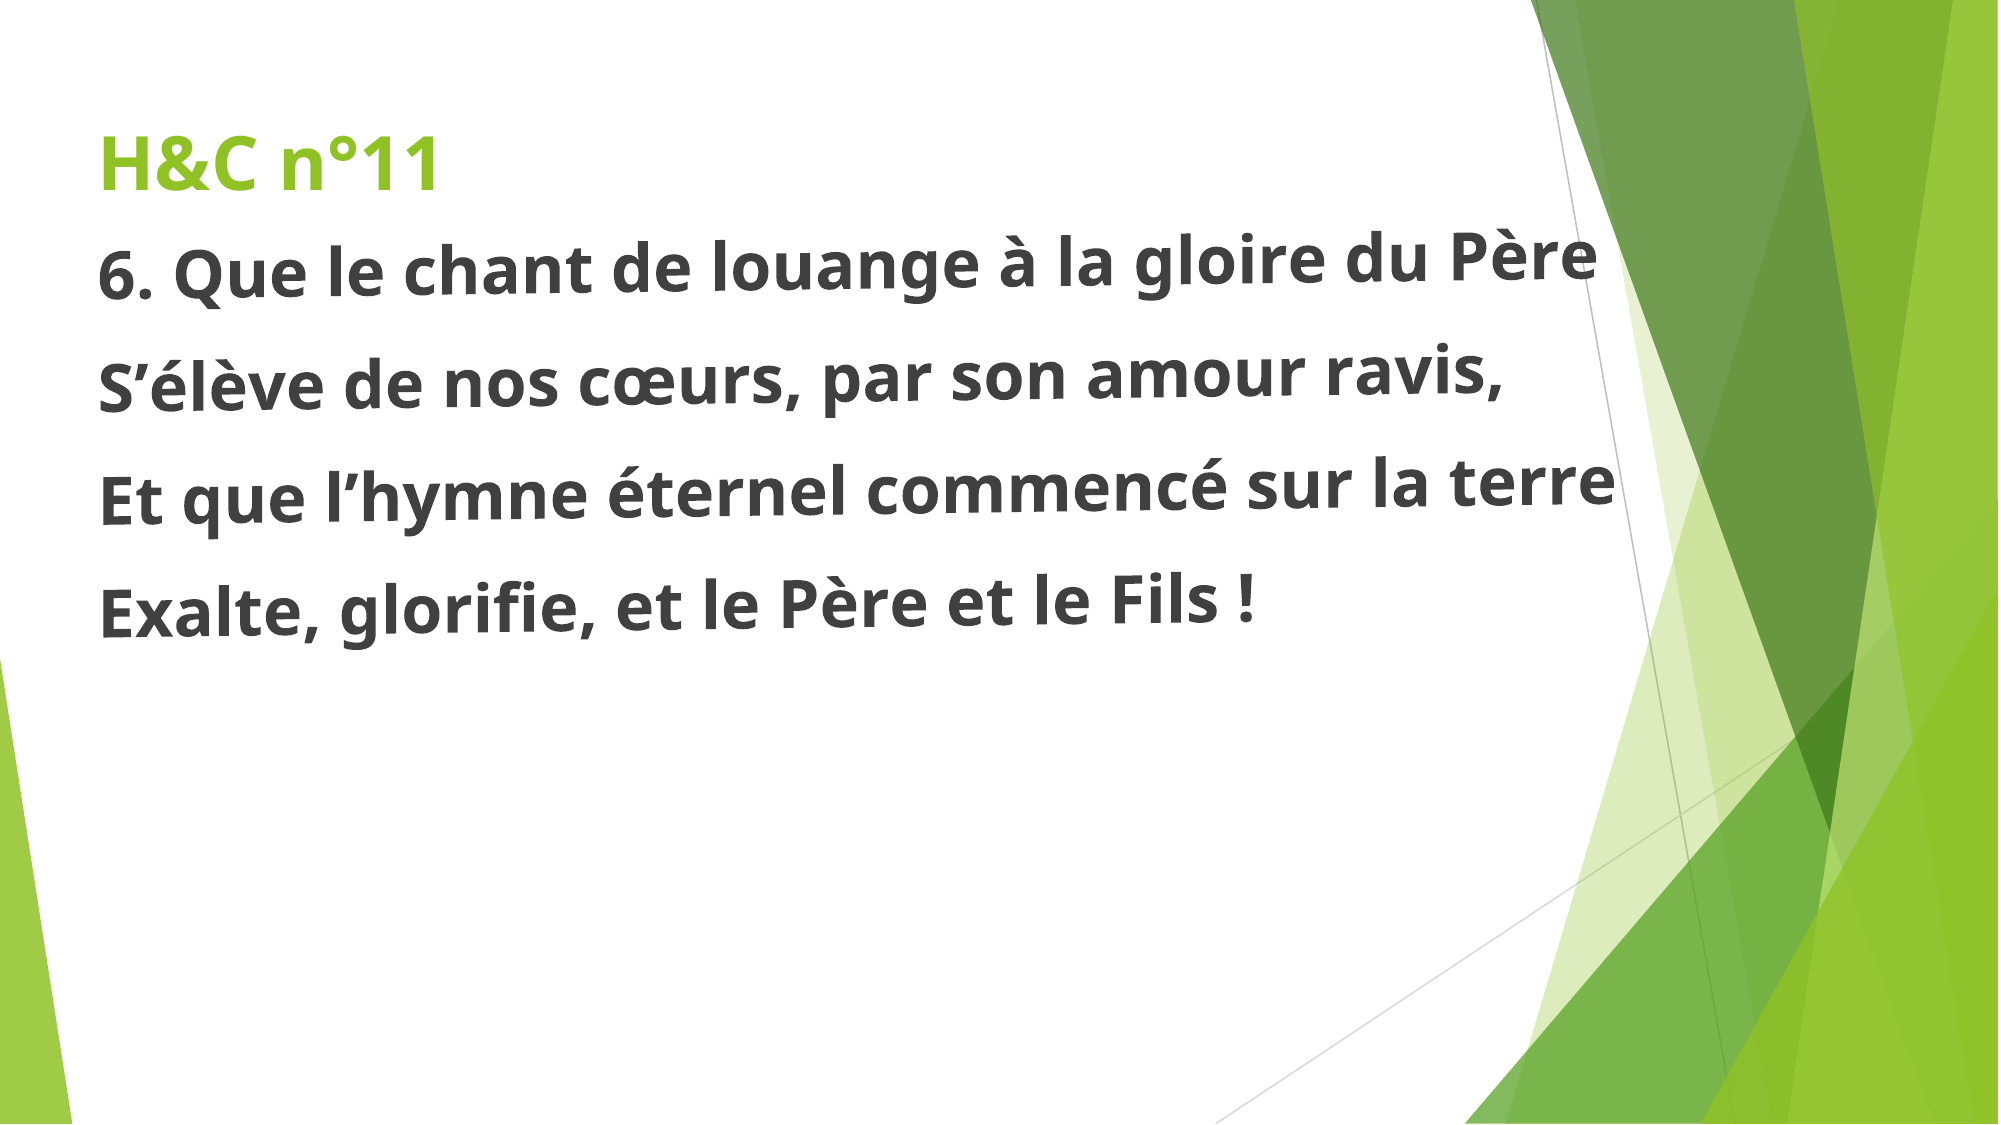

H&C n°11
6. Que le chant de louange à la gloire du Père
S’élève de nos cœurs, par son amour ravis,
Et que l’hymne éternel commencé sur la terre
Exalte, glorifie, et le Père et le Fils !